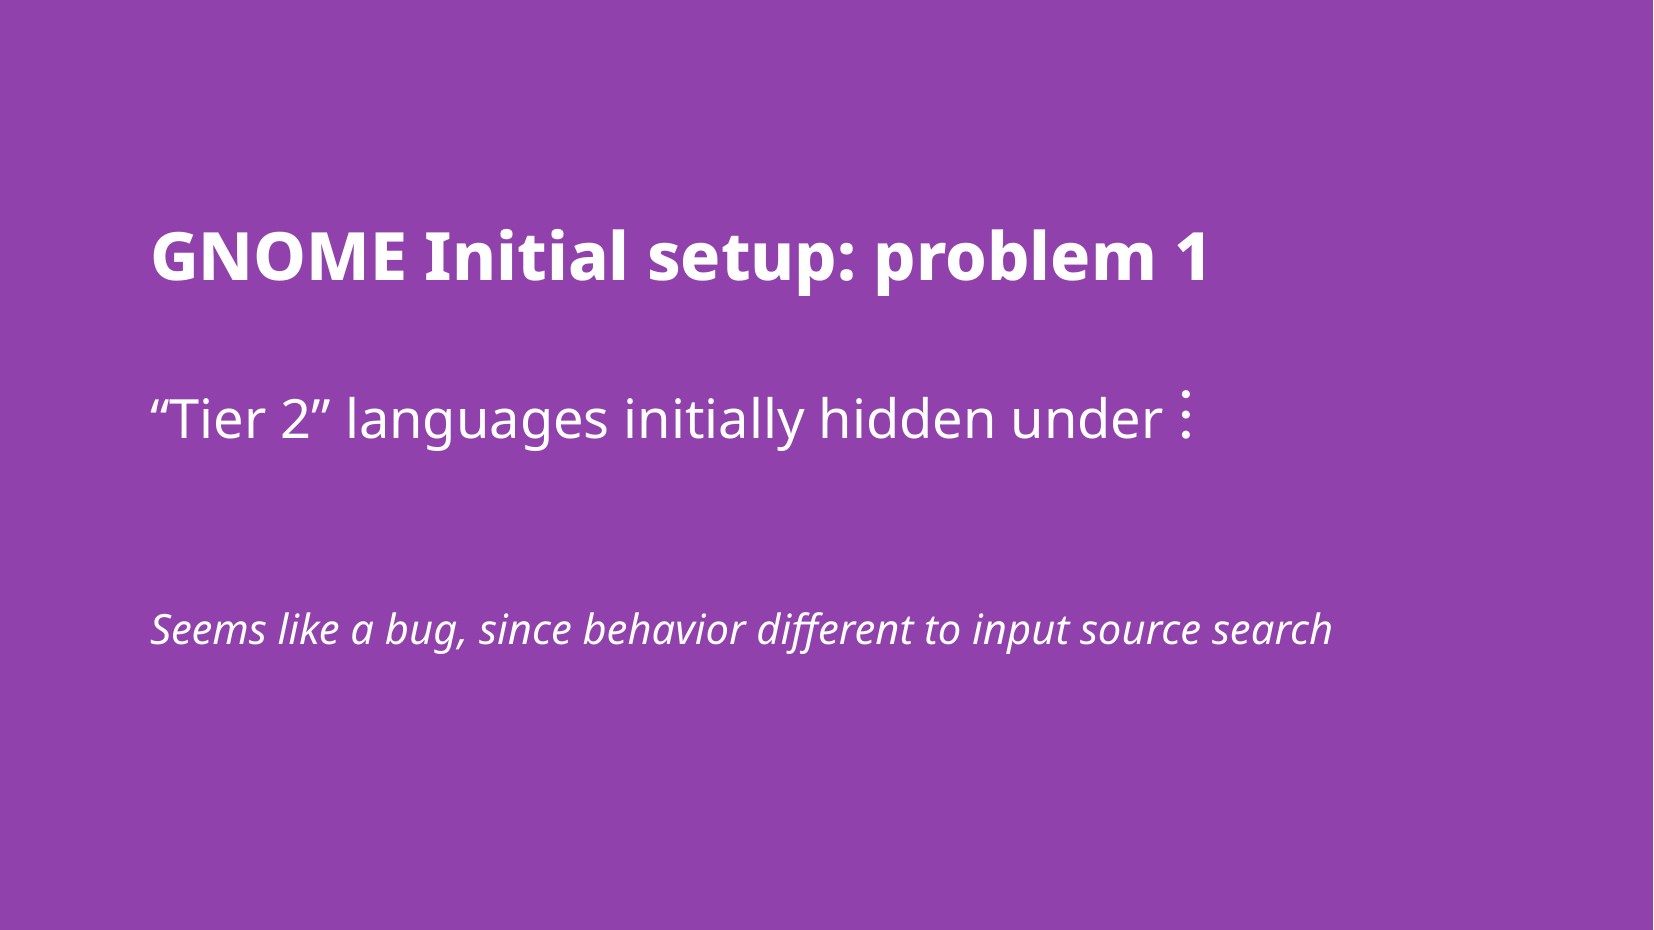

# GNOME Initial setup: problem 1
“Tier 2” languages initially hidden under ⫶
Seems like a bug, since behavior different to input source search